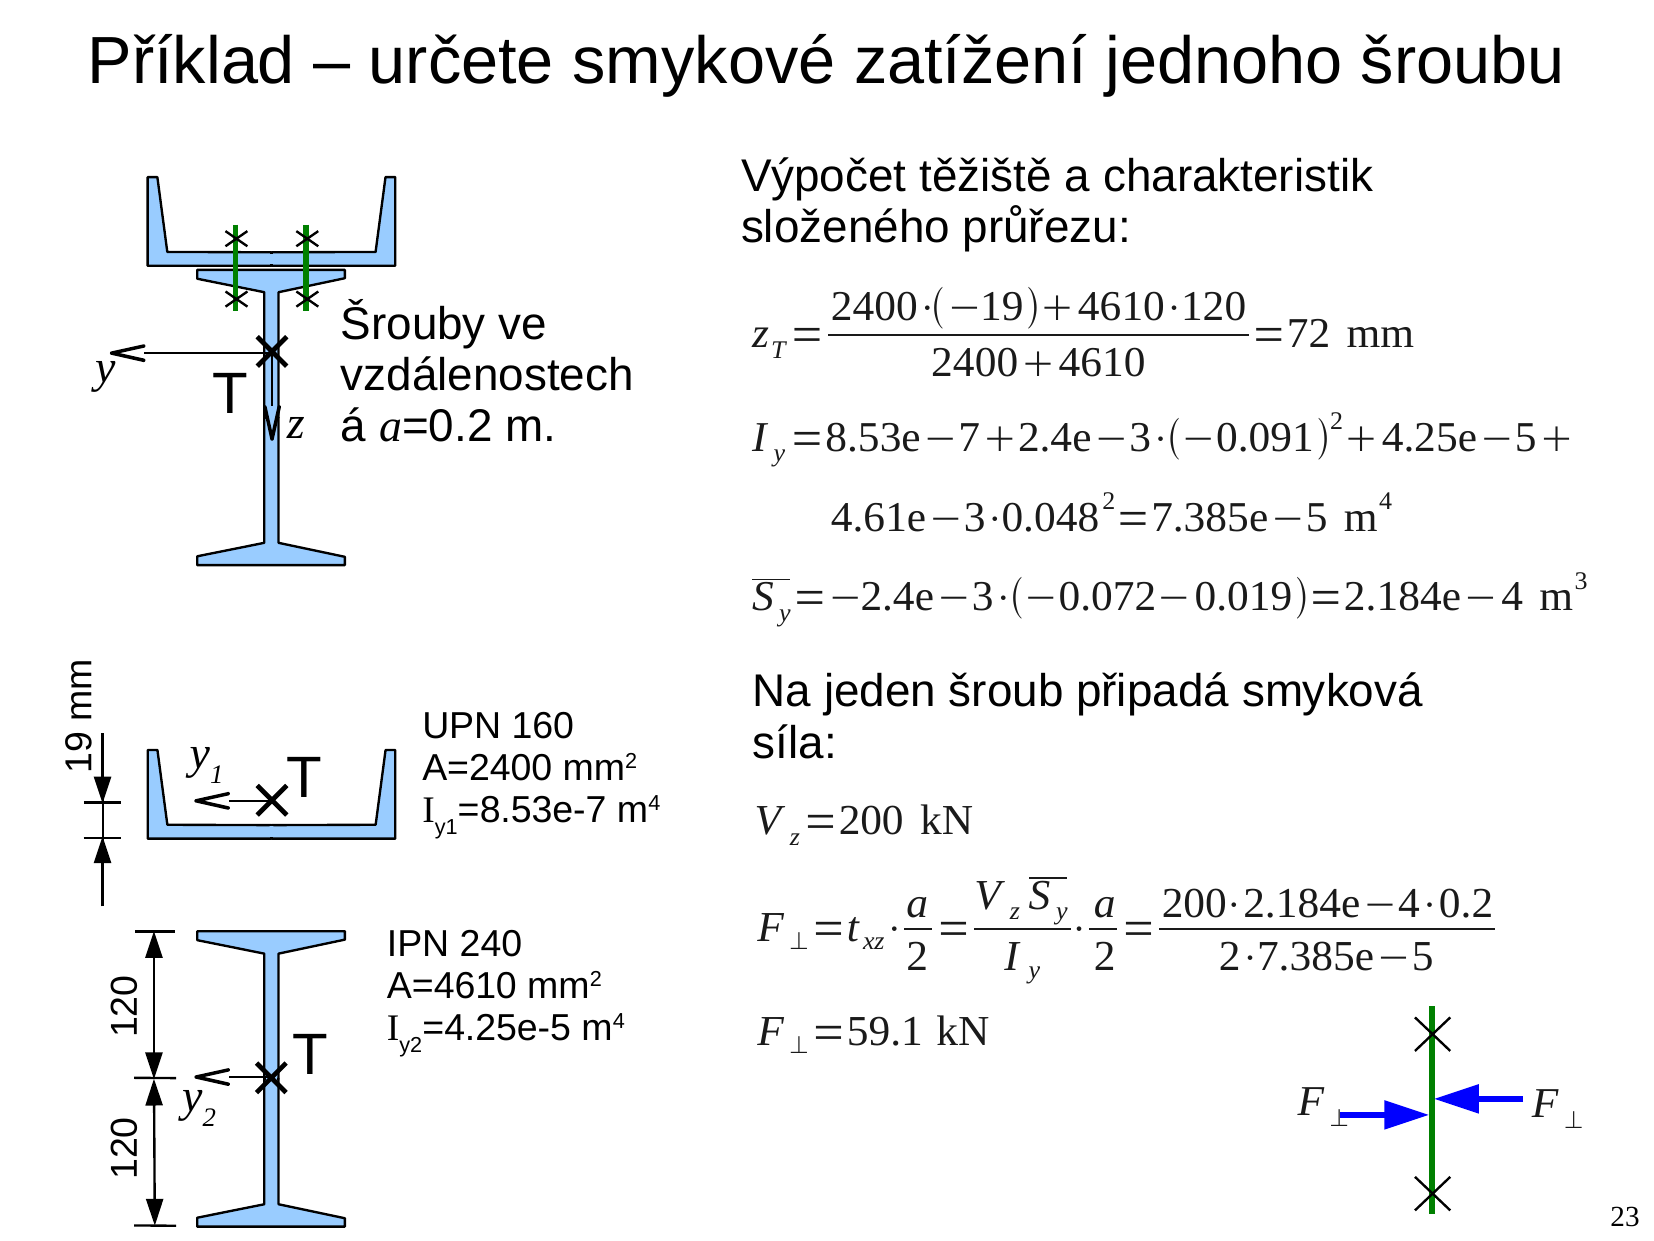

# Příklad – určete smykové zatížení jednoho šroubu
Výpočet těžiště a charakteristik složeného průřezu:
Šrouby ve vzdálenostech á a=0.2 m.
y
T
z
Na jeden šroub připadá smyková síla:
19 mm
UPN 160
A=2400 mm2
Iy1=8.53e-7 m4
y1
T
IPN 240
A=4610 mm2
Iy2=4.25e-5 m4
120
T
y2
120
23